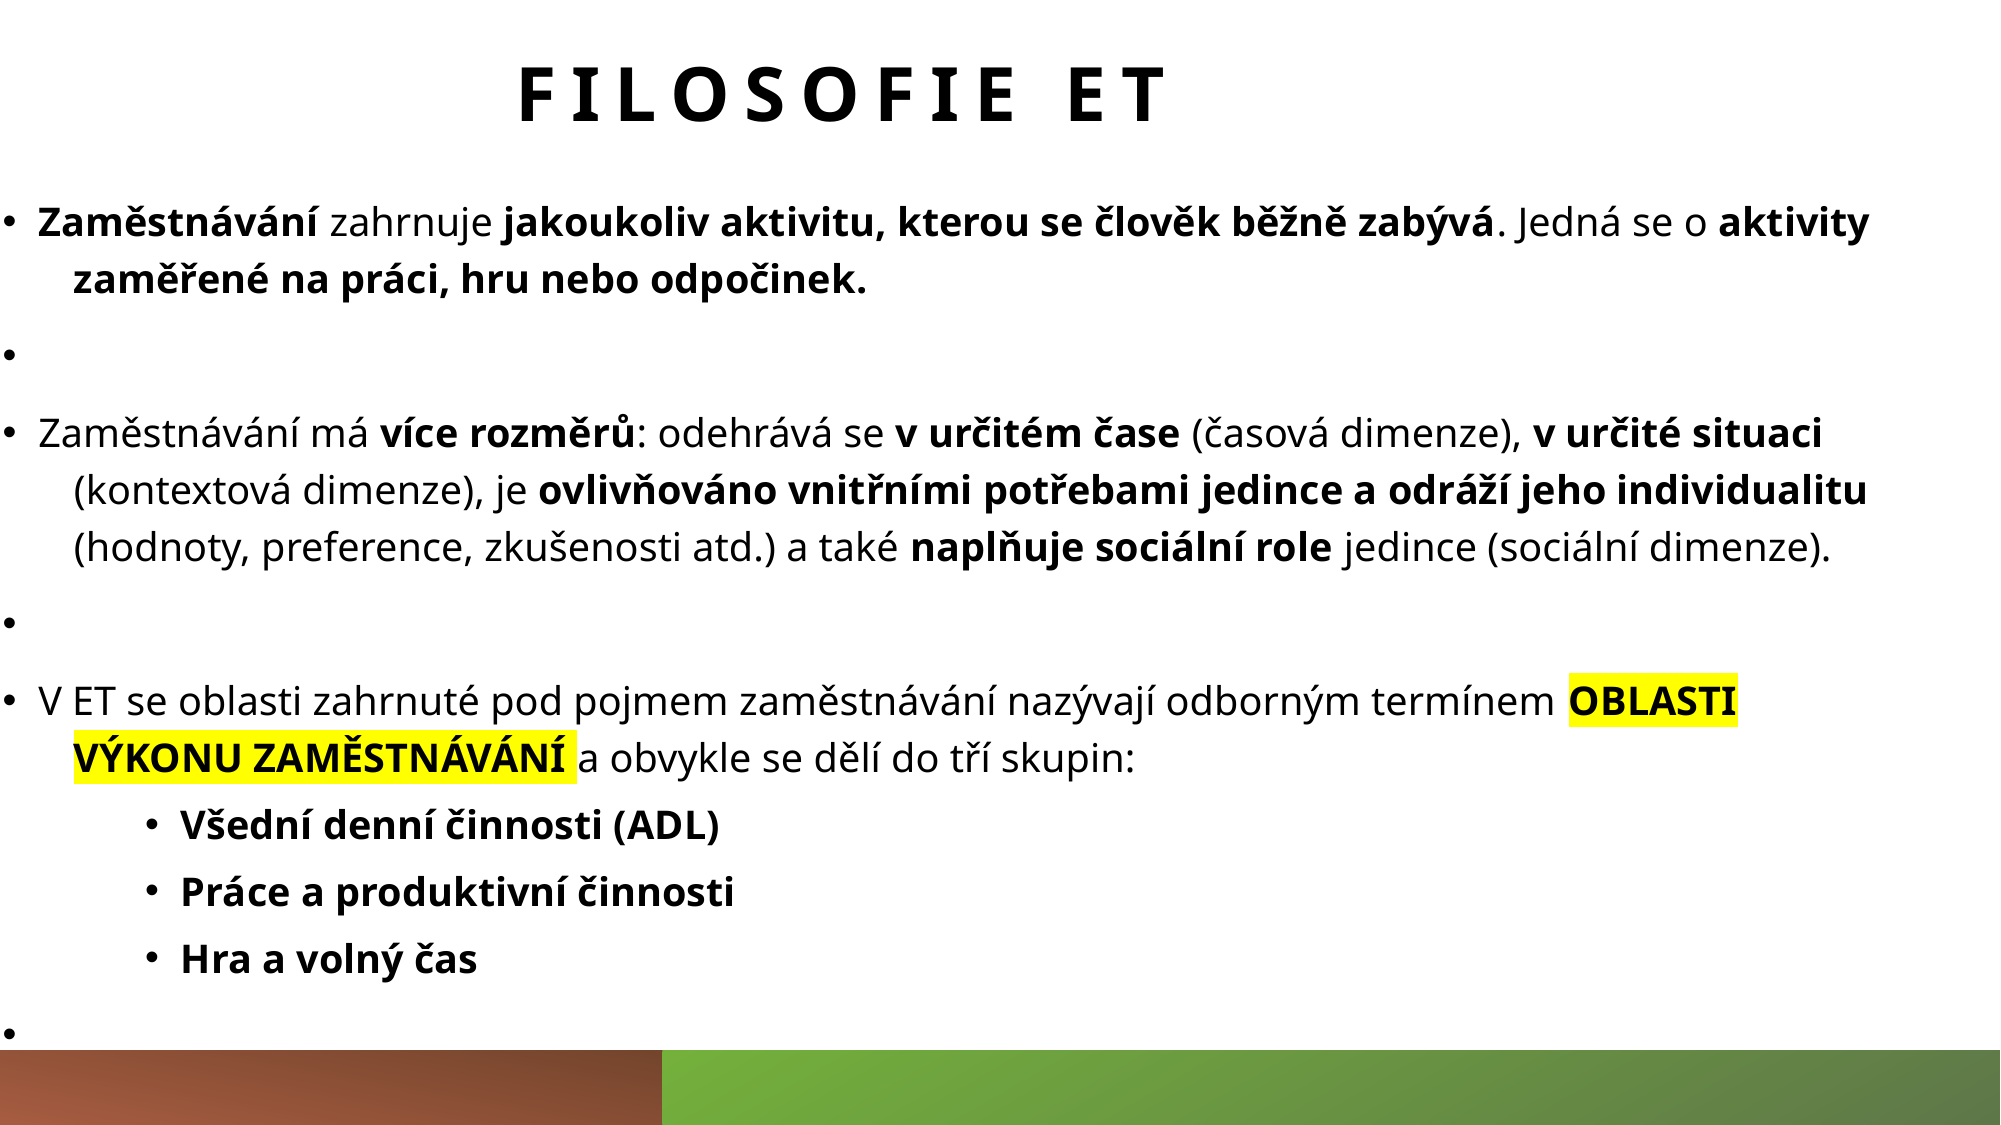

# Filosofie et
Zaměstnávání zahrnuje jakoukoliv aktivitu, kterou se člověk běžně zabývá. Jedná se o aktivity zaměřené na práci, hru nebo odpočinek.
Zaměstnávání má více rozměrů: odehrává se v určitém čase (časová dimenze), v určité situaci (kontextová dimenze), je ovlivňováno vnitřními potřebami jedince a odráží jeho individualitu (hodnoty, preference, zkušenosti atd.) a také naplňuje sociální role jedince (sociální dimenze).
V ET se oblasti zahrnuté pod pojmem zaměstnávání nazývají odborným termínem OBLASTI VÝKONU ZAMĚSTNÁVÁNÍ a obvykle se dělí do tří skupin:
Všední denní činnosti (ADL)
Práce a produktivní činnosti
Hra a volný čas